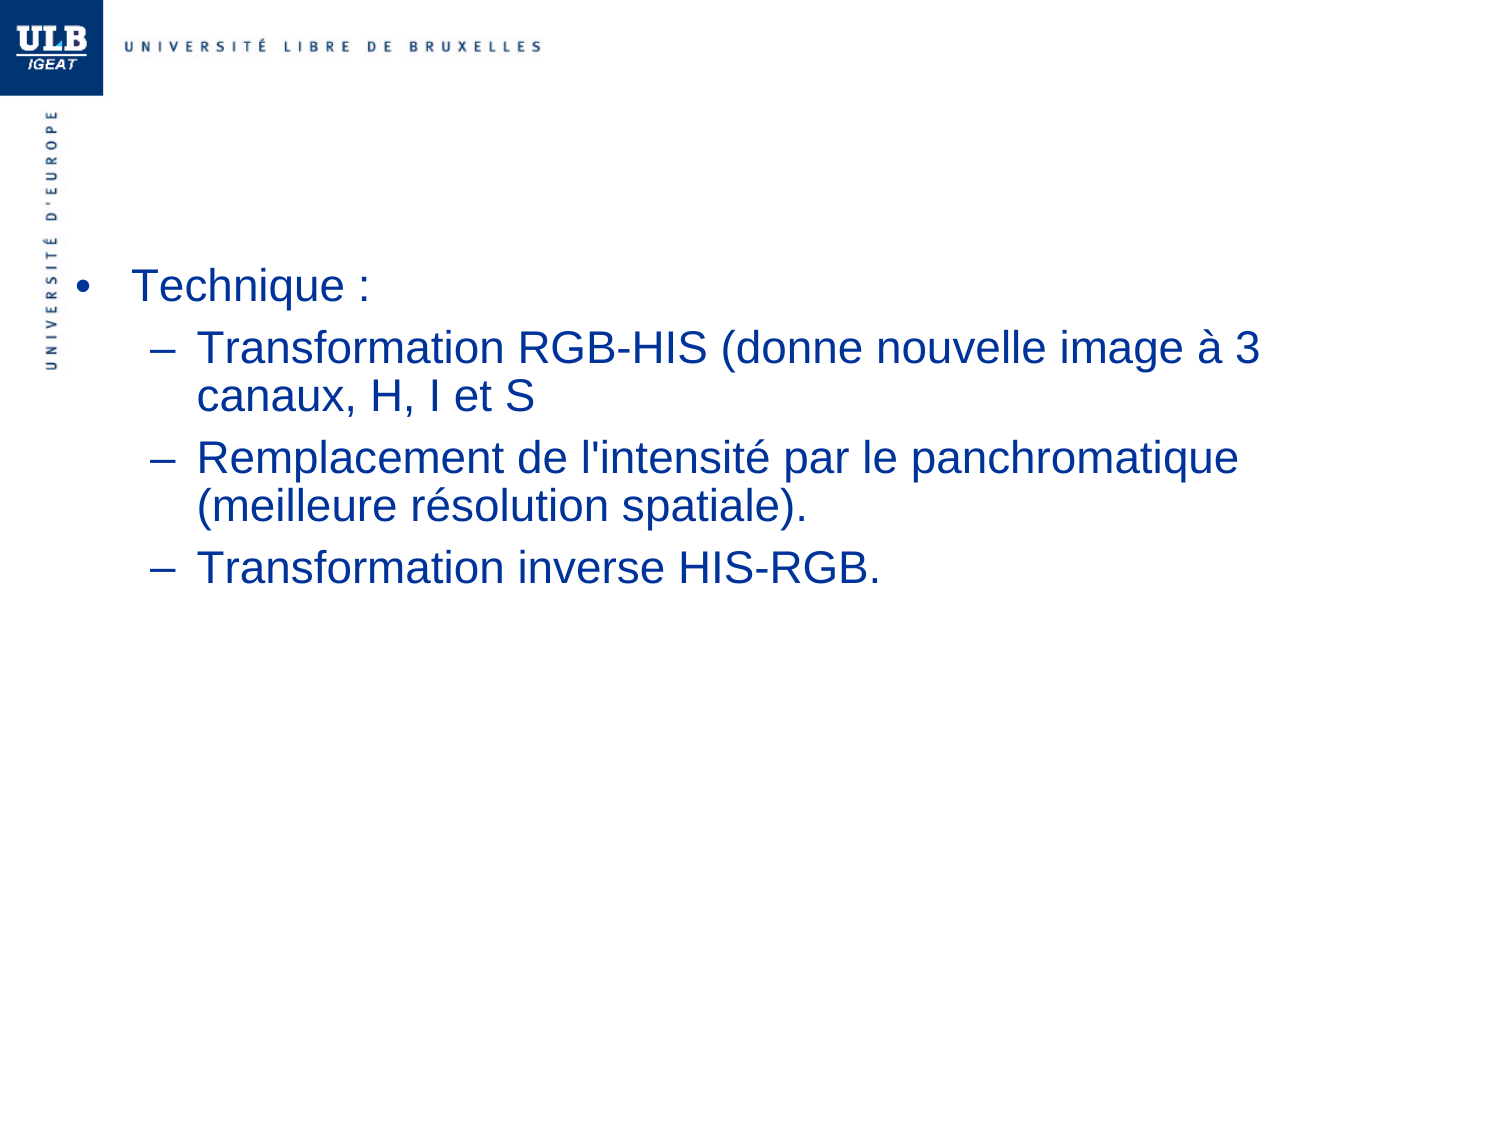

#
Technique :
Transformation RGB-HIS (donne nouvelle image à 3 canaux, H, I et S
Remplacement de l'intensité par le panchromatique (meilleure résolution spatiale).
Transformation inverse HIS-RGB.